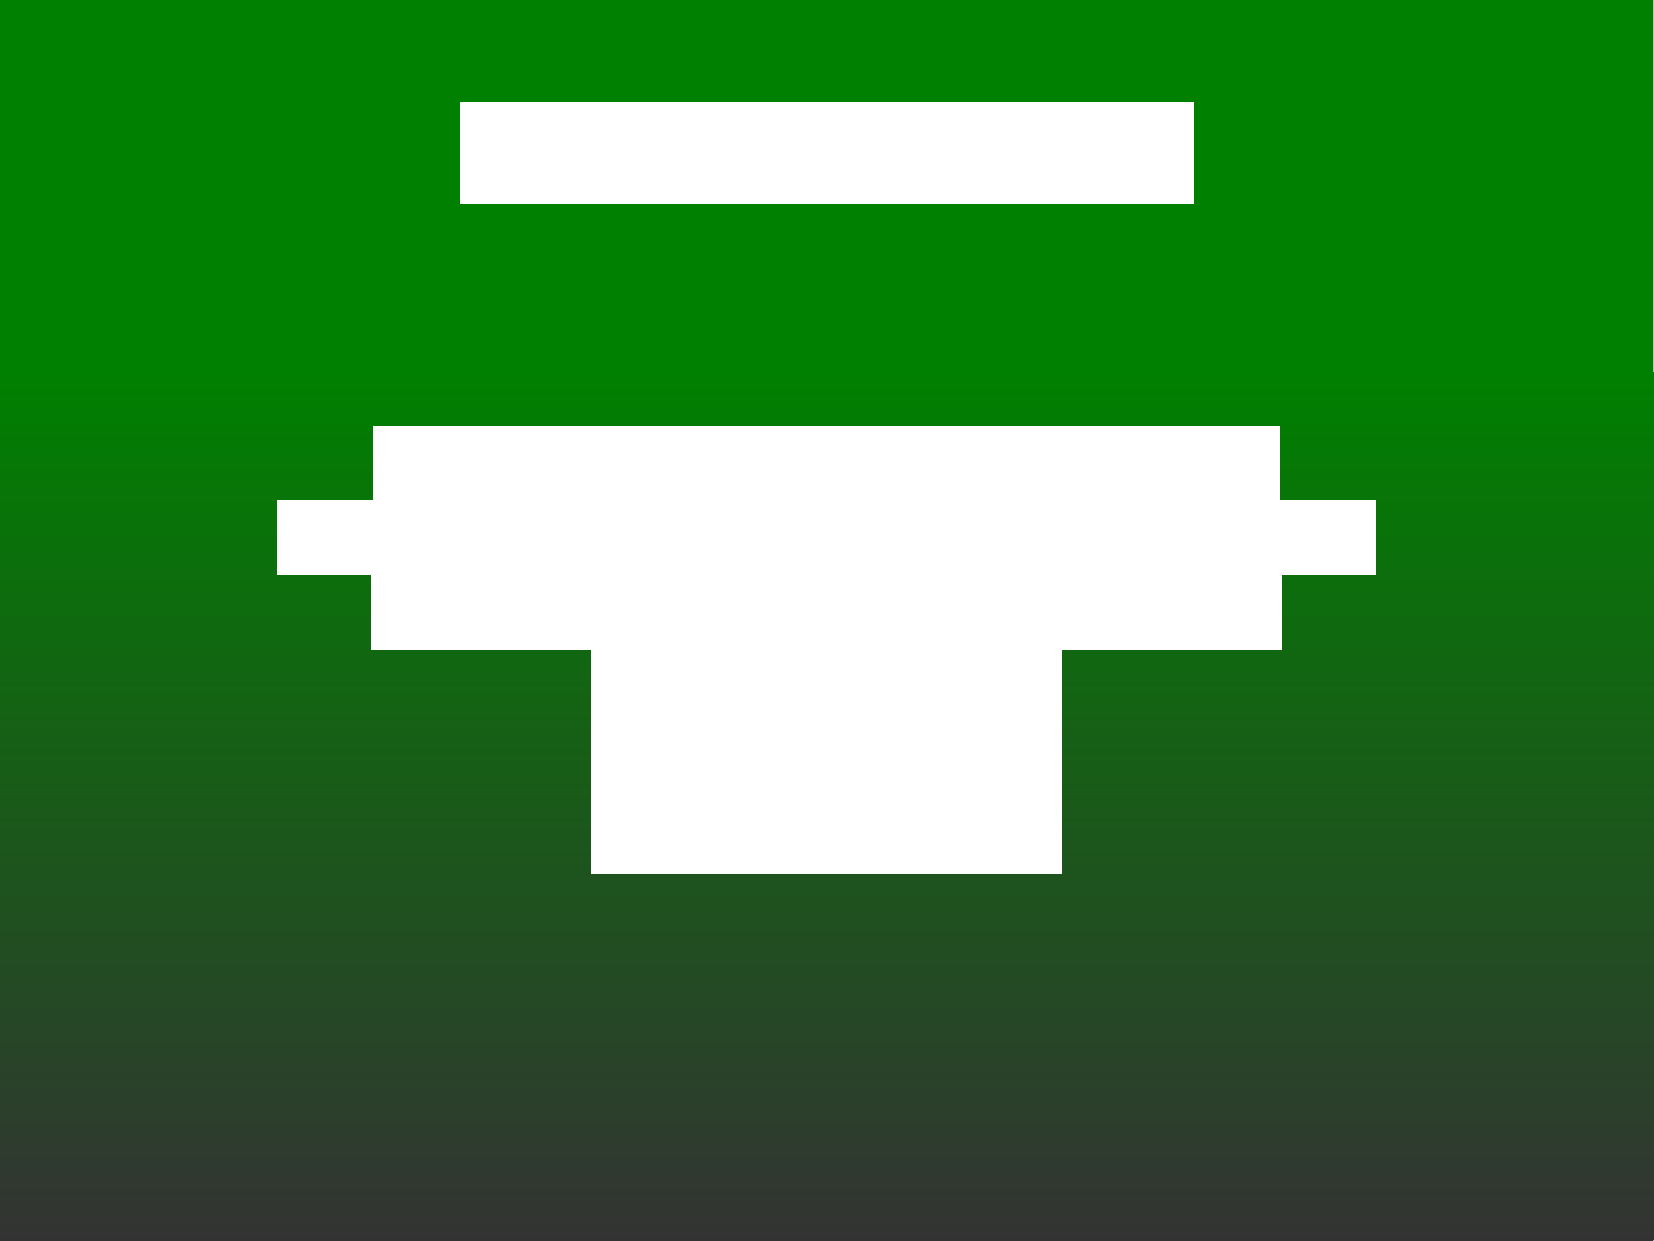

# Stosowane normy
Pierwsza norma – EIA/TIA 568
Międzynarodowa norma – ISO 11801
Europejska norma – EN 50173
PN-EN 50174-1
PN-EN 50174-2
PN-EN 50174-3